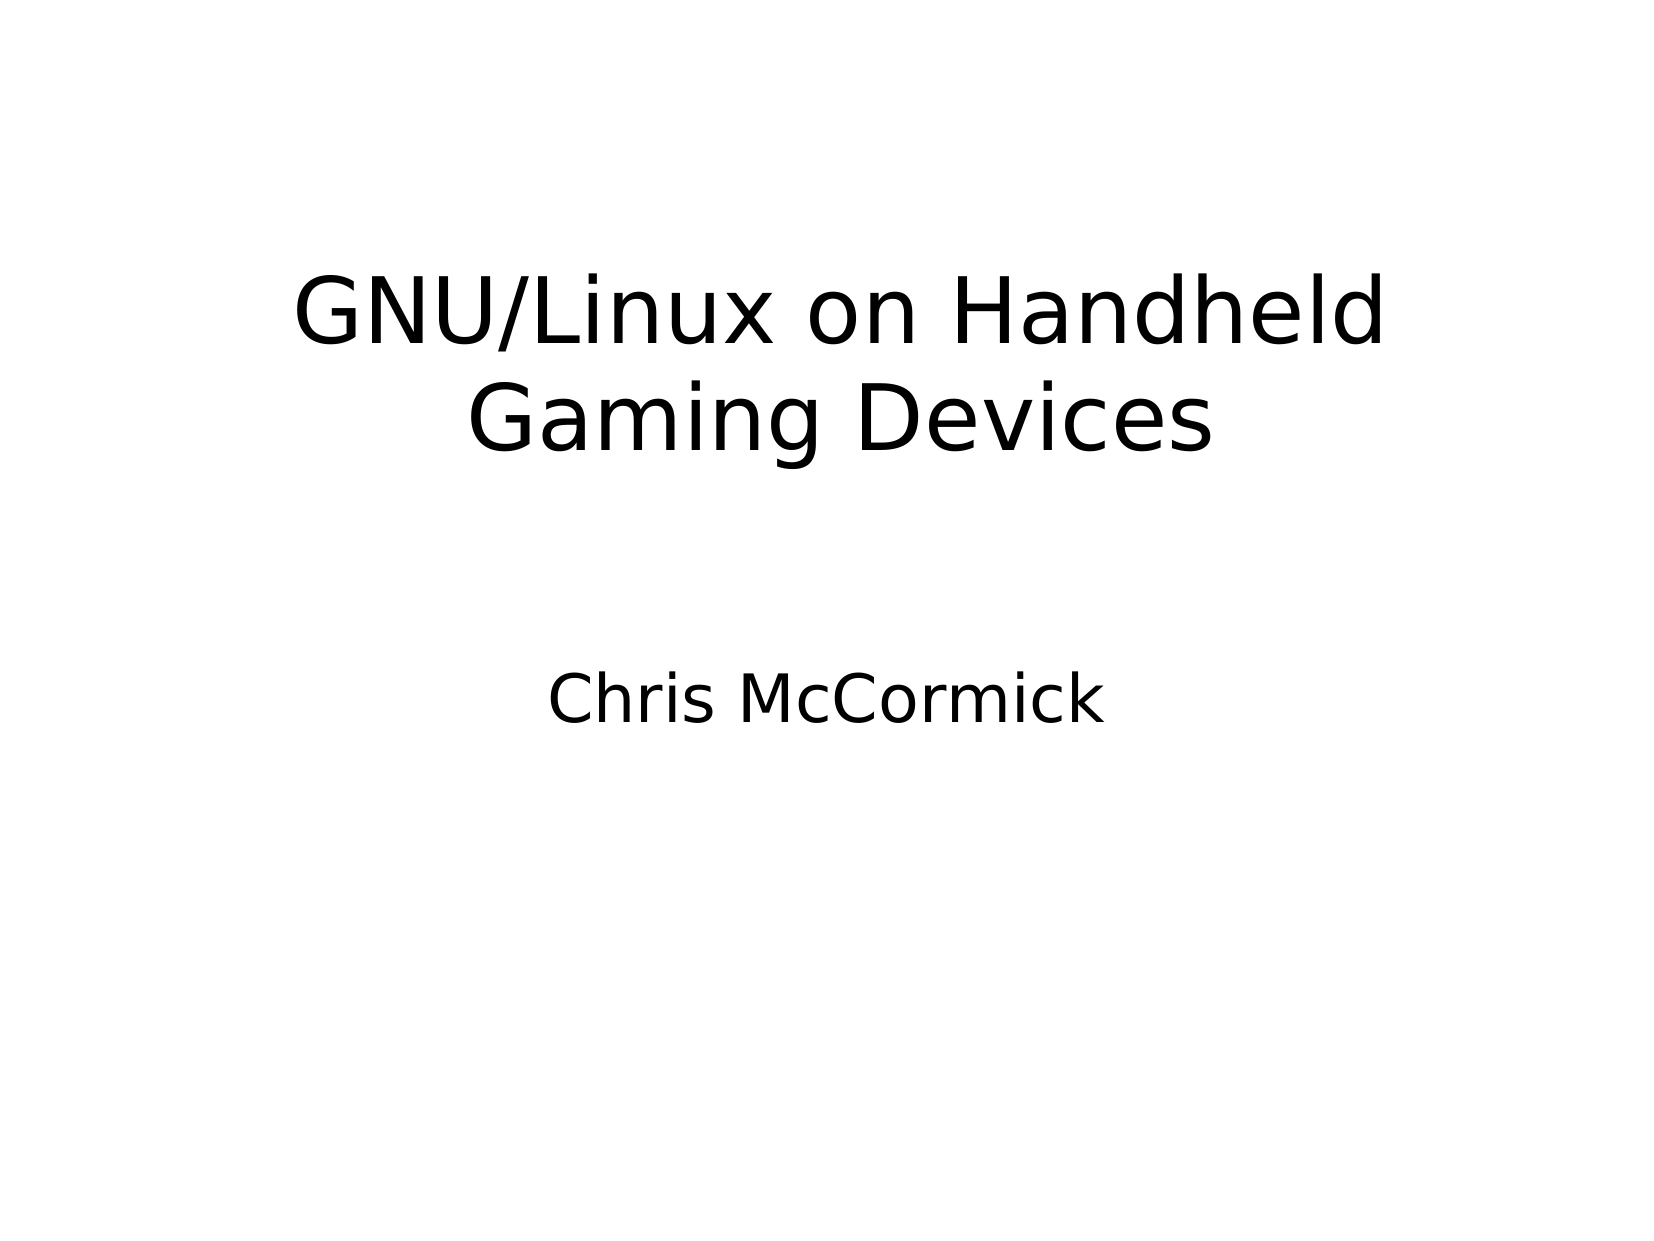

# GNU/Linux on Handheld Gaming Devices
Chris McCormick